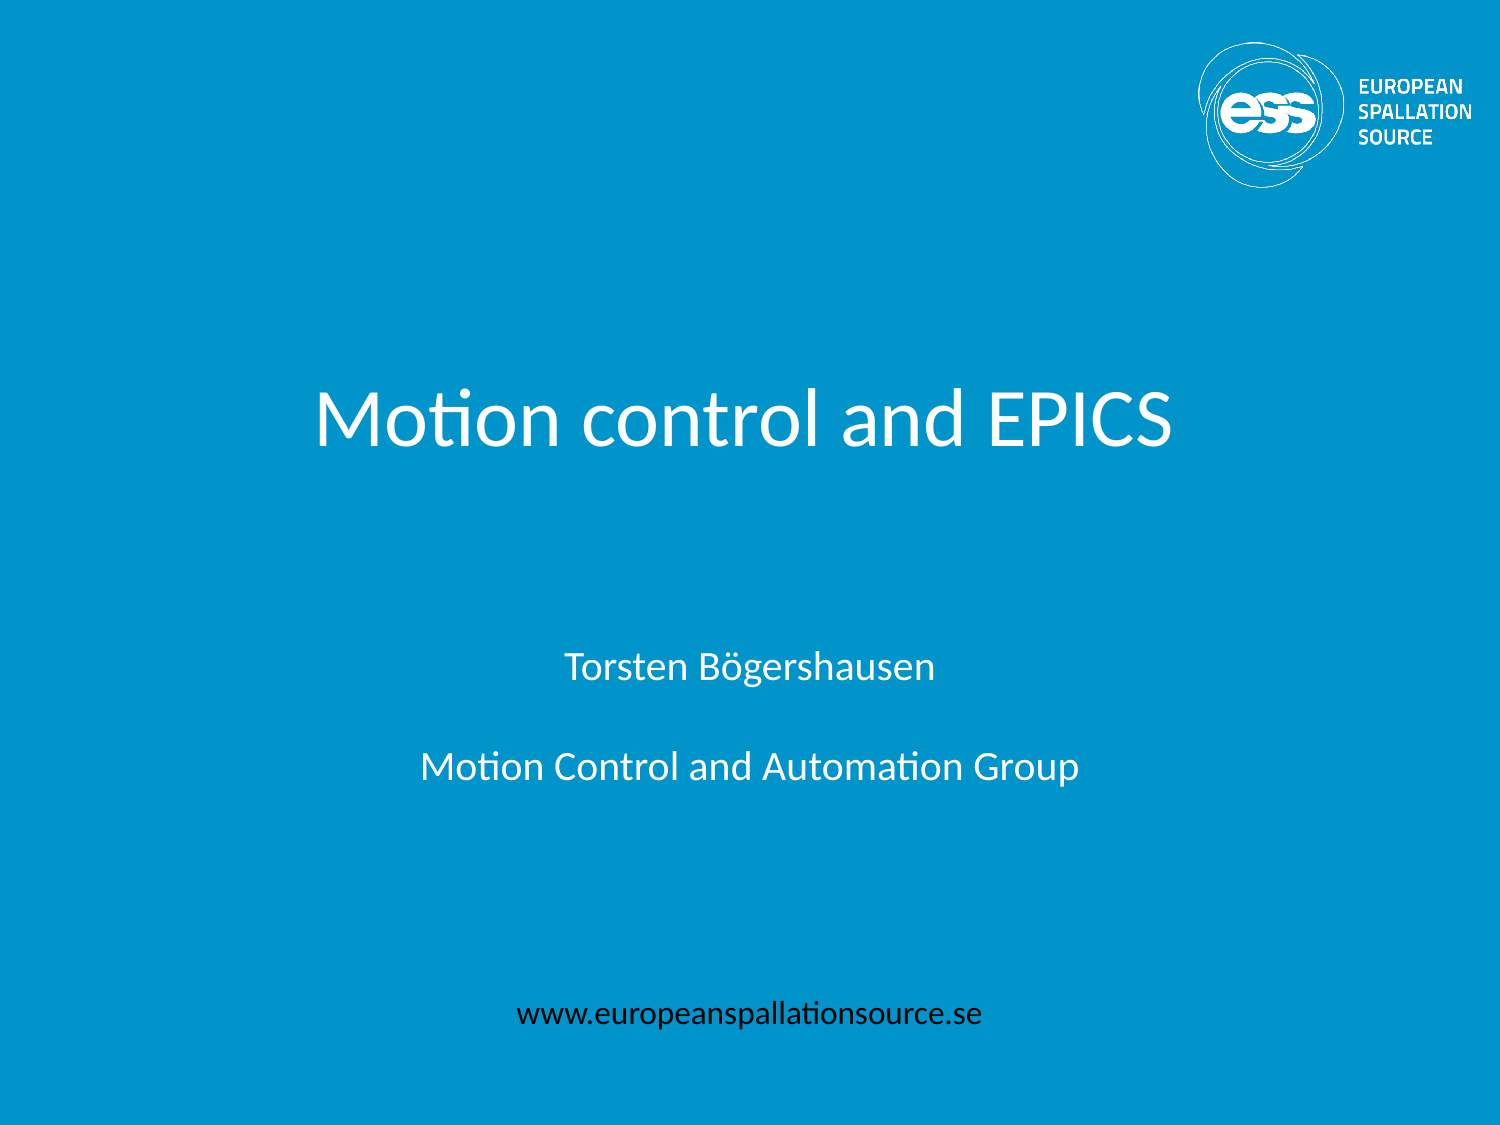

# Motion control and EPICS
Torsten Bögershausen
Motion Control and Automation Group
www.europeanspallationsource.se